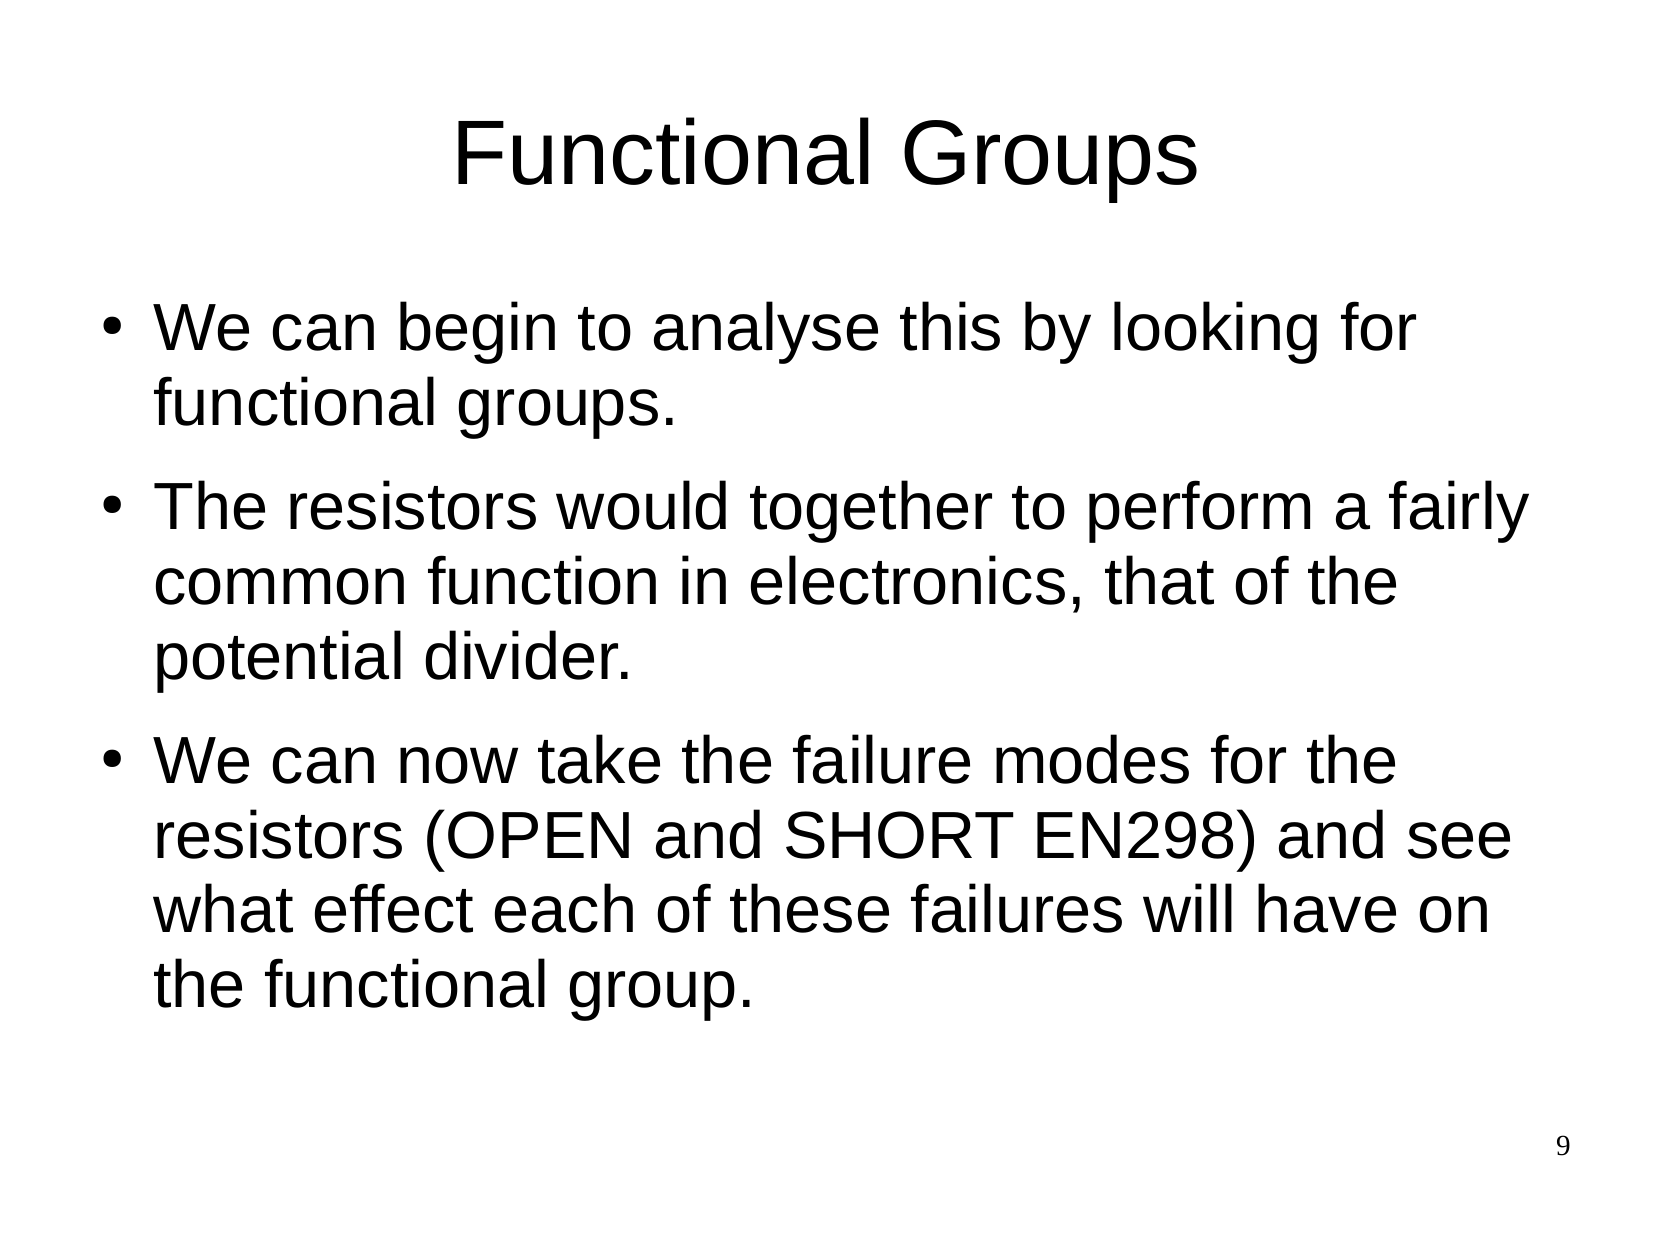

# Functional Groups
We can begin to analyse this by looking for functional groups.
The resistors would together to perform a fairly common function in electronics, that of the potential divider.
We can now take the failure modes for the resistors (OPEN and SHORT EN298) and see what effect each of these failures will have on the functional group.
9